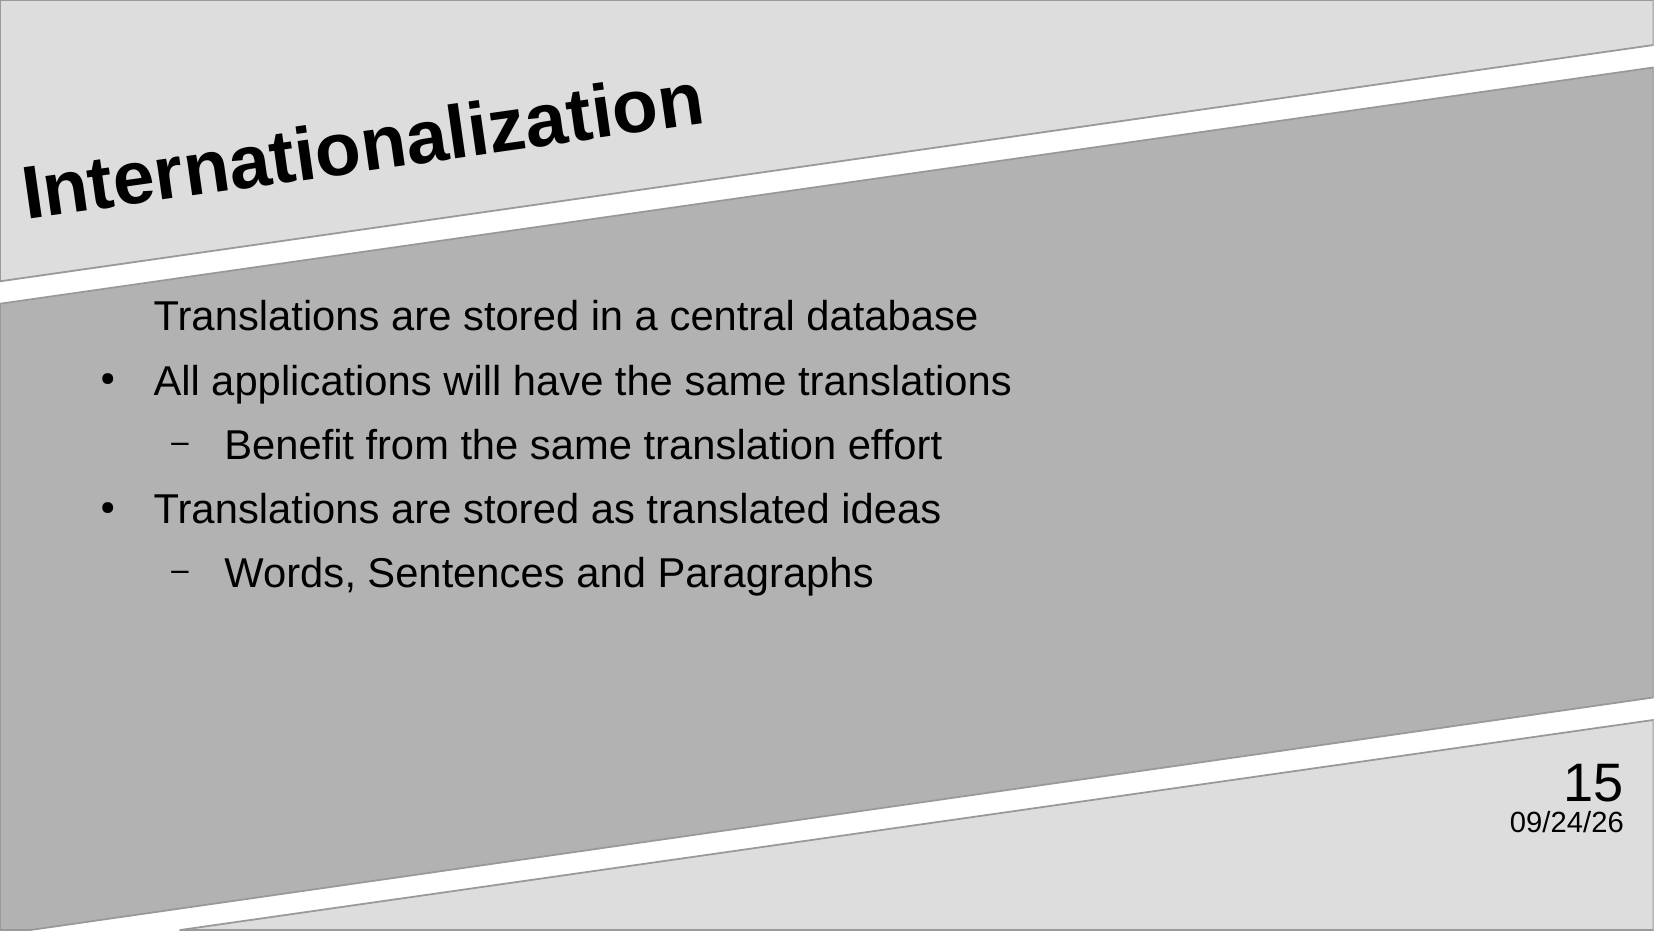

# Internationalization
Translations are stored in a central database
All applications will have the same translations
Benefit from the same translation effort
Translations are stored as translated ideas
Words, Sentences and Paragraphs
15